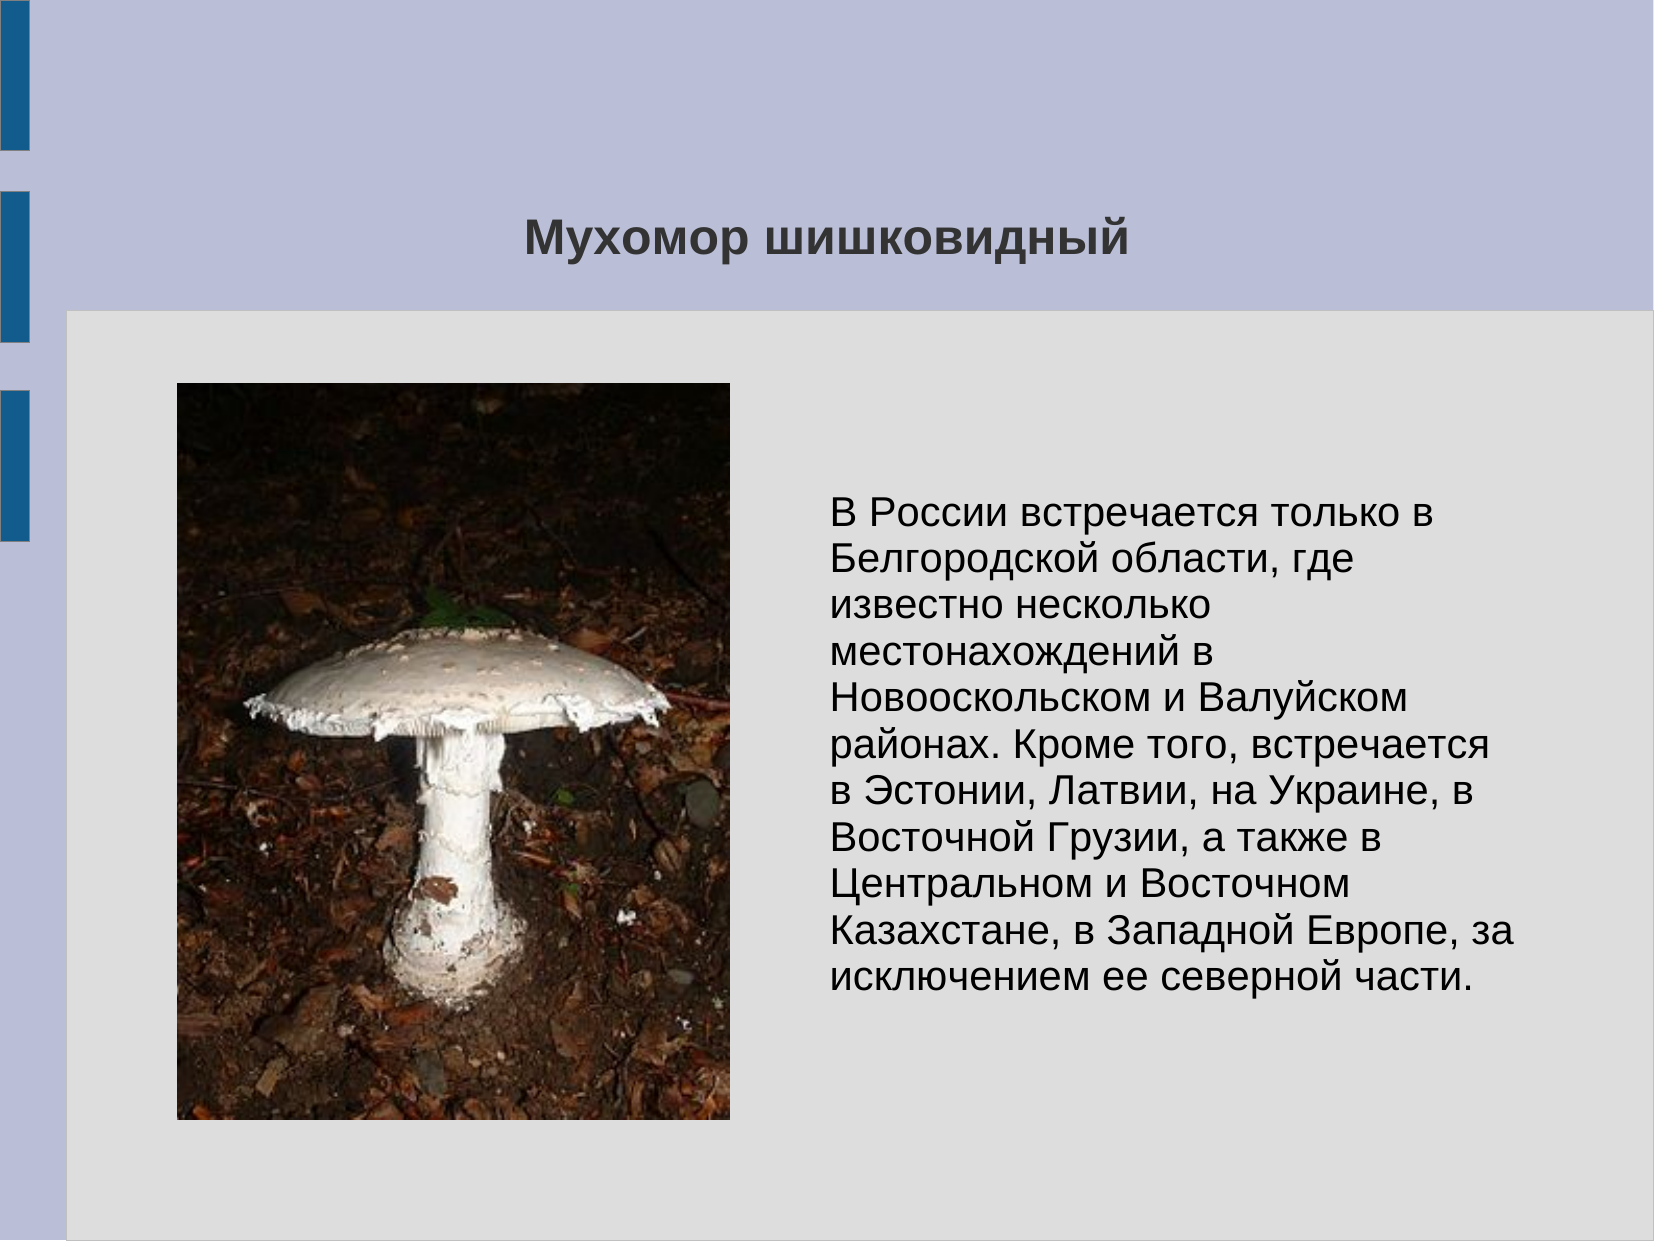

# Мухомор шишковидный
В России встречается только в Белгородской области, где известно несколько местонахождений в Новооскольском и Валуйском районах. Кроме того, встречается в Эстонии, Латвии, на Украине, в Восточной Грузии, а также в Центральном и Восточном Казахстане, в Западной Европе, за исключением ее северной части.